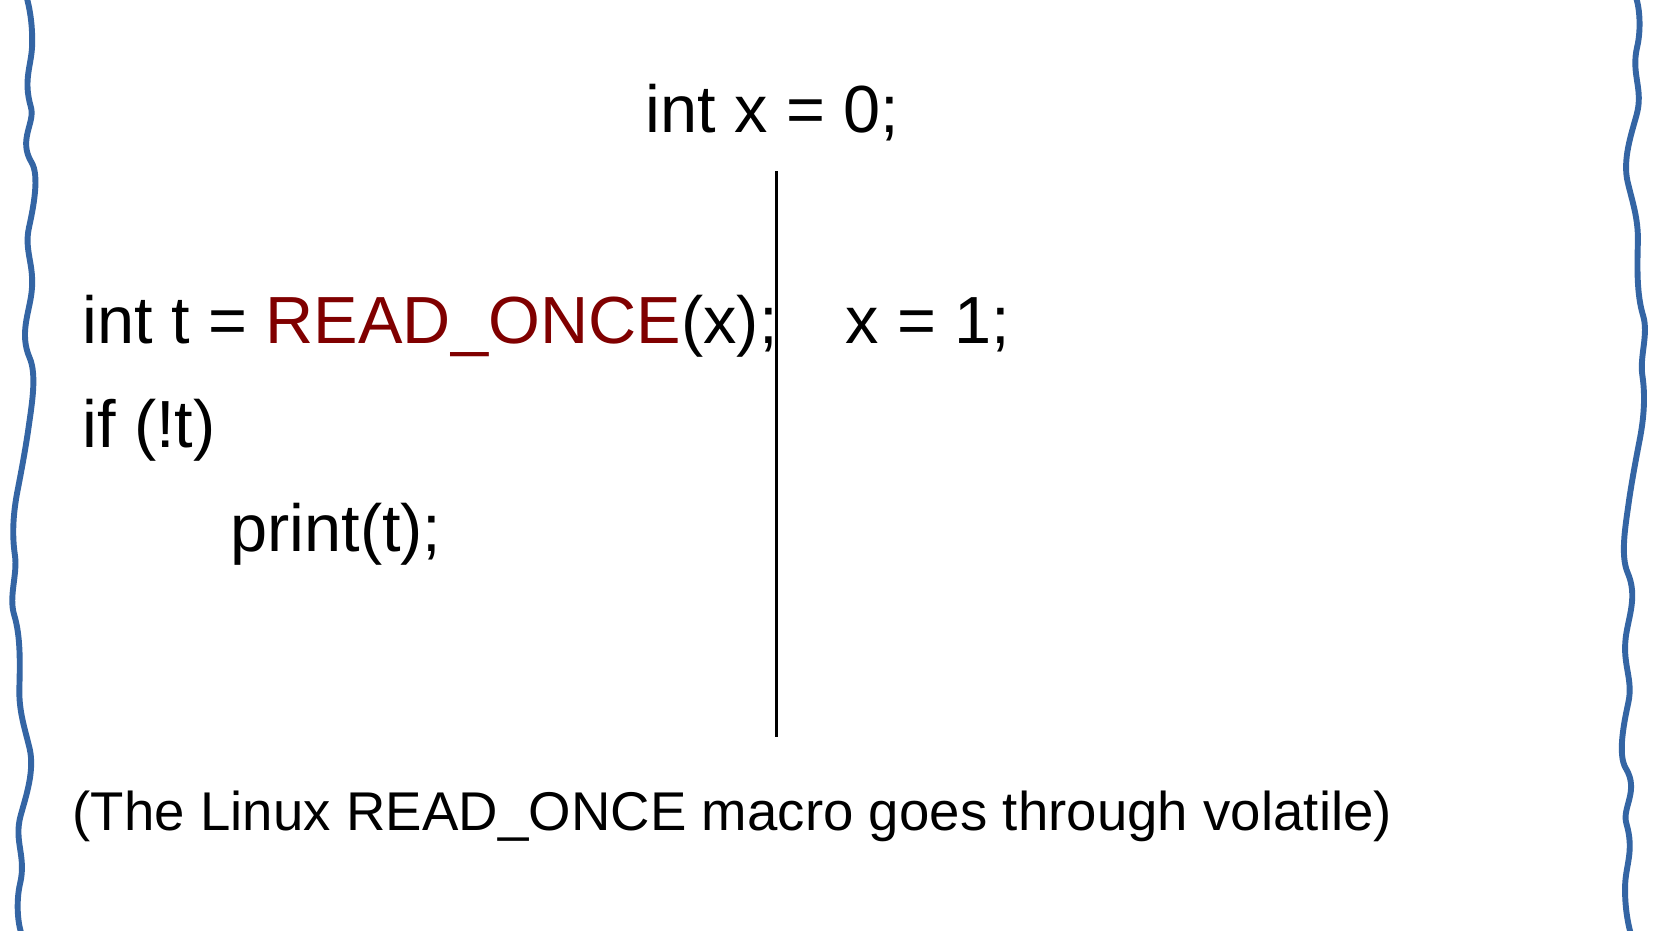

int x = 0;
# int t = READ_ONCE(x);
if (!t)
 print(t);
x = 1;
(The Linux READ_ONCE macro goes through volatile)